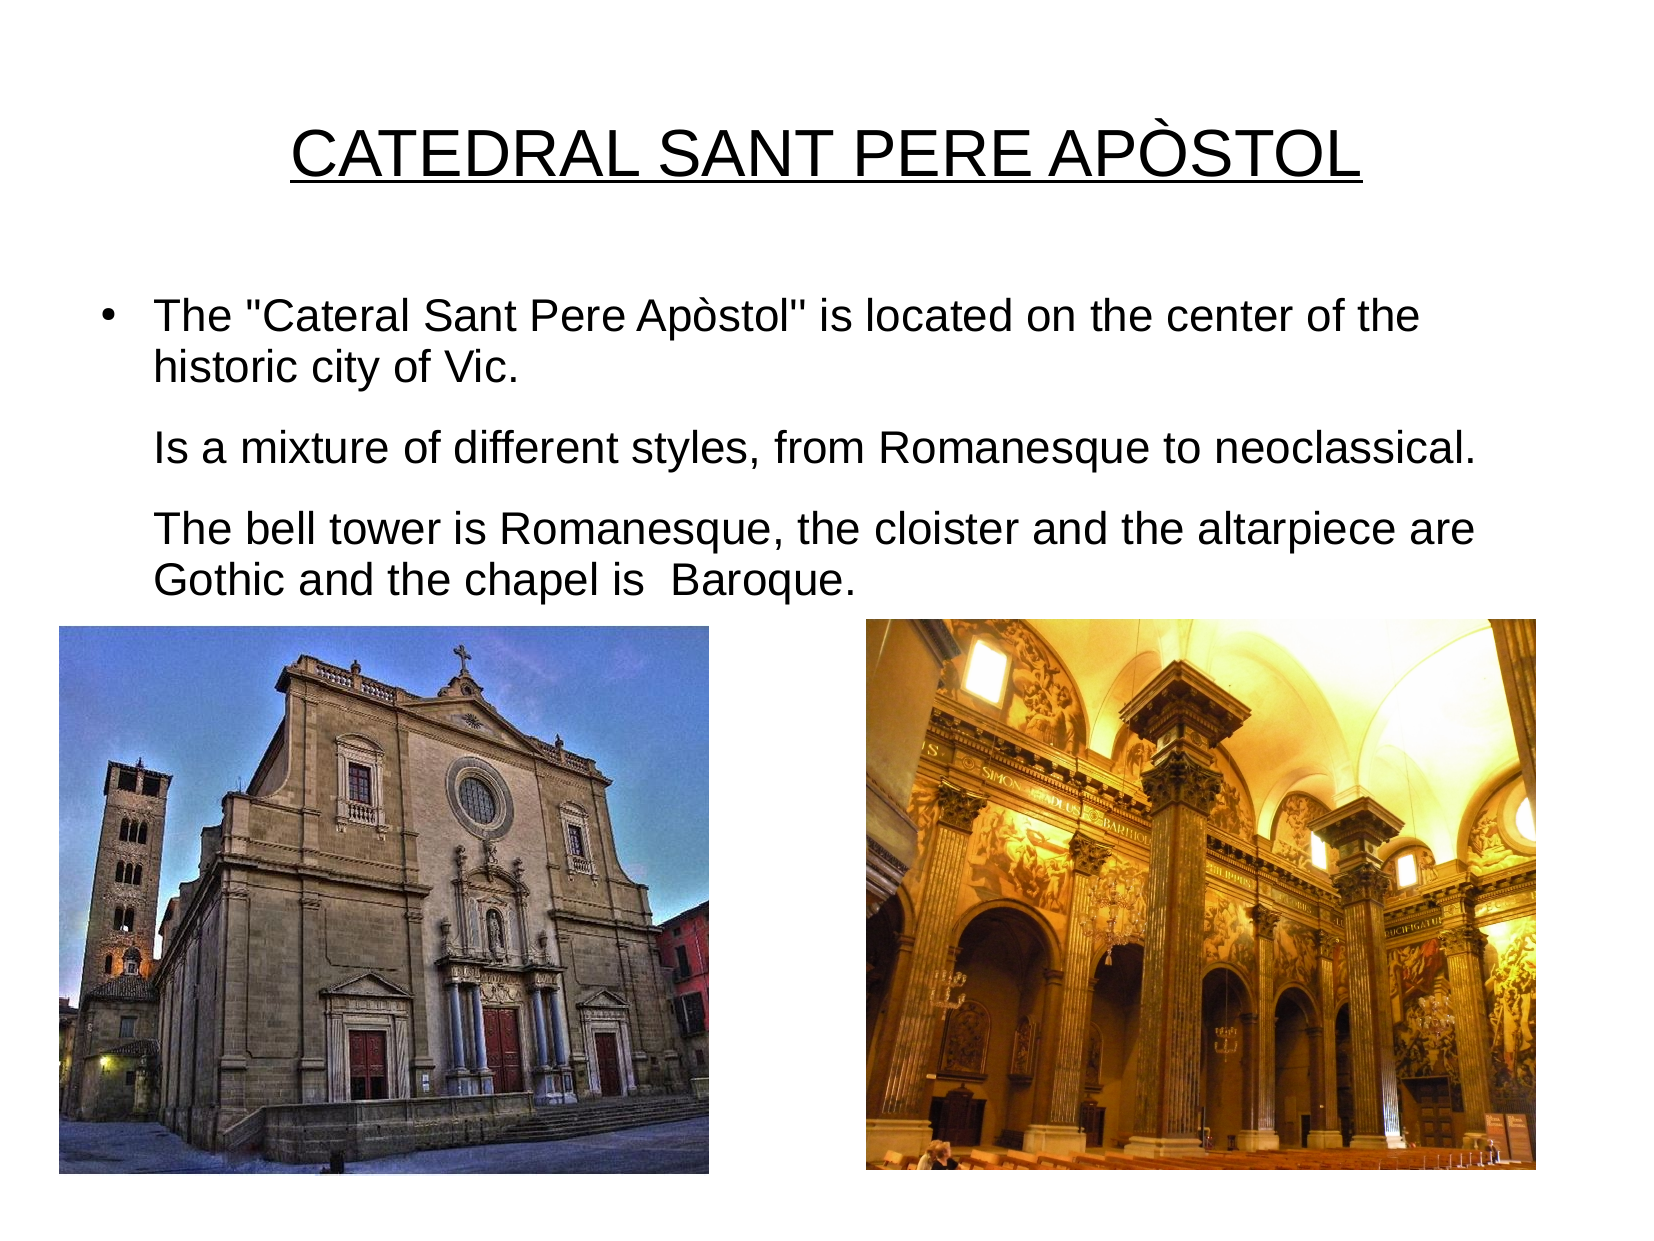

# CATEDRAL SANT PERE APÒSTOL
The ''Cateral Sant Pere Apòstol'' is located on the center of the historic city of Vic.
Is a mixture of different styles, from Romanesque to neoclassical.
The bell tower is Romanesque, the cloister and the altarpiece are Gothic and the chapel is Baroque.